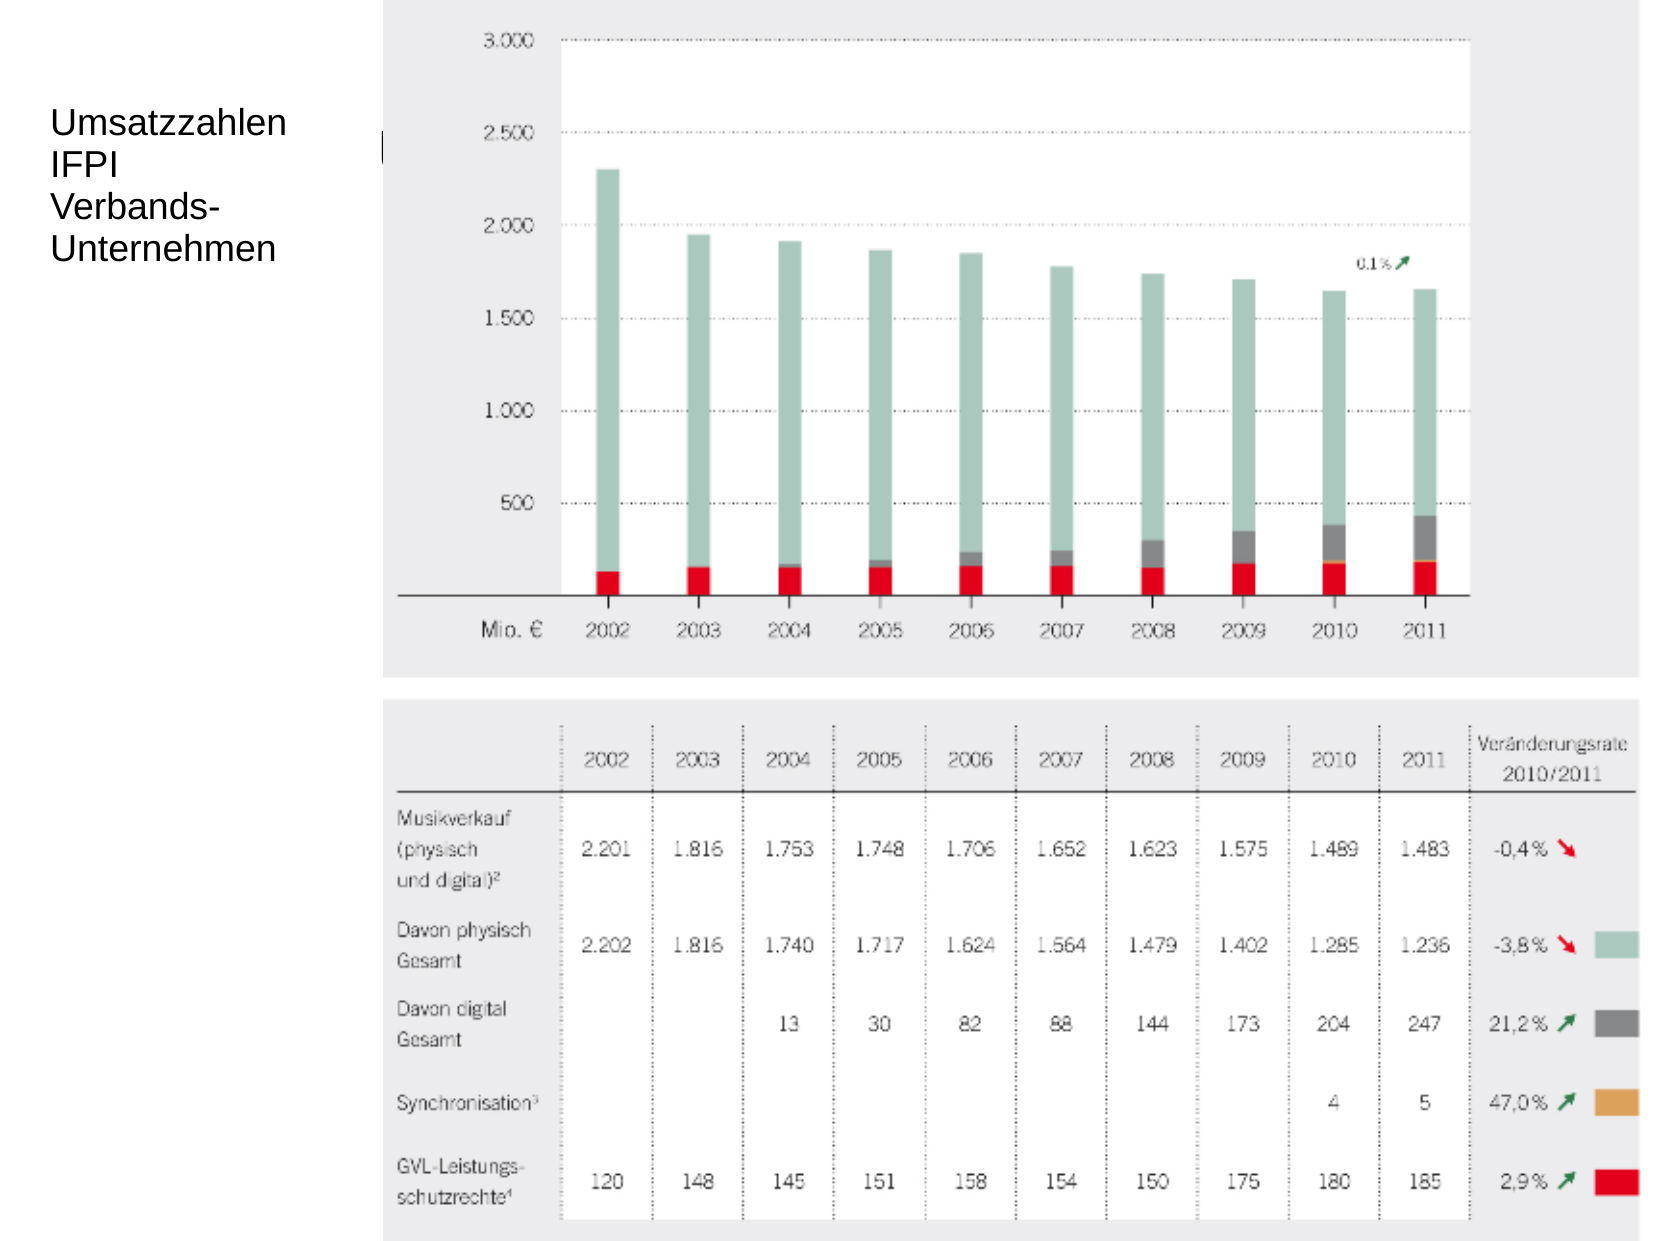

# Umsatz deutsche Musikindustrie
Umsatzzahlen
IFPI
Verbands-
Unternehmen